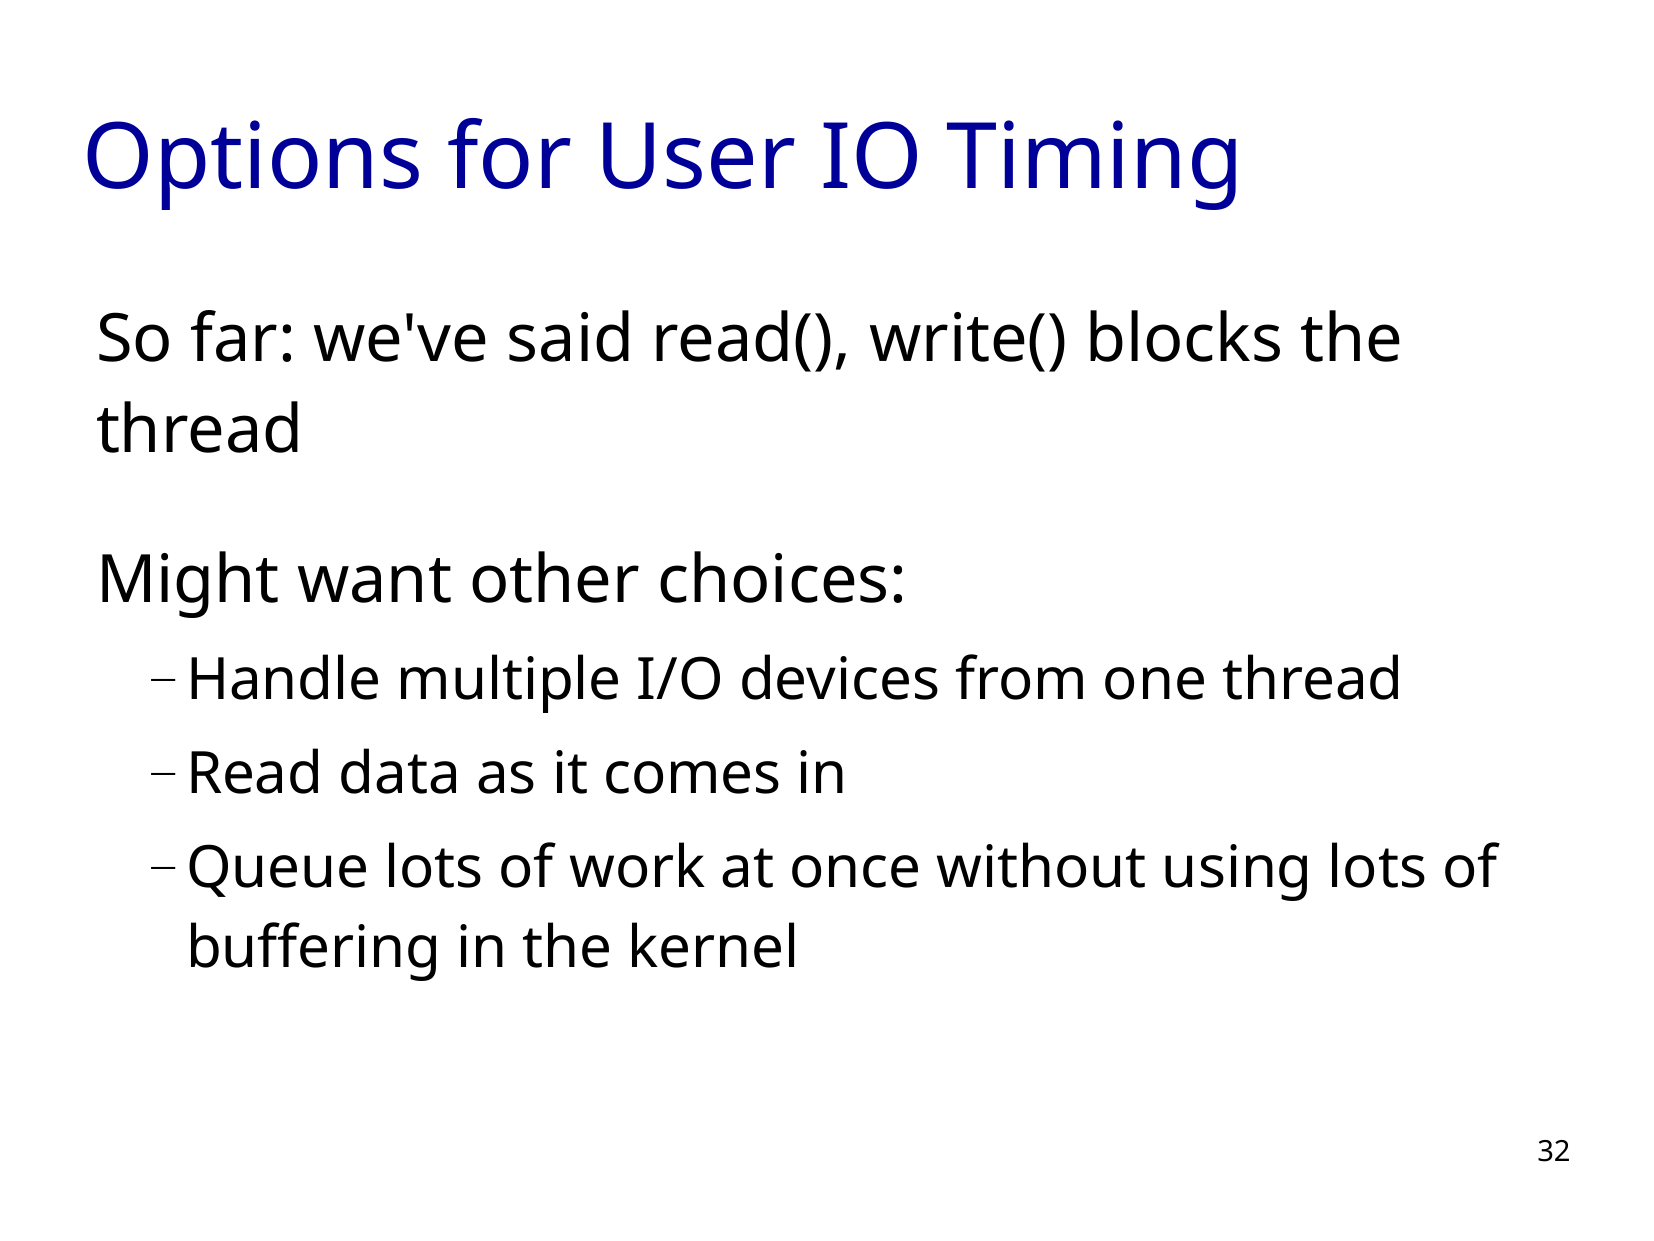

# Options for User IO Timing
So far: we've said read(), write() blocks the thread
Might want other choices:
Handle multiple I/O devices from one thread
Read data as it comes in
Queue lots of work at once without using lots of buffering in the kernel
32